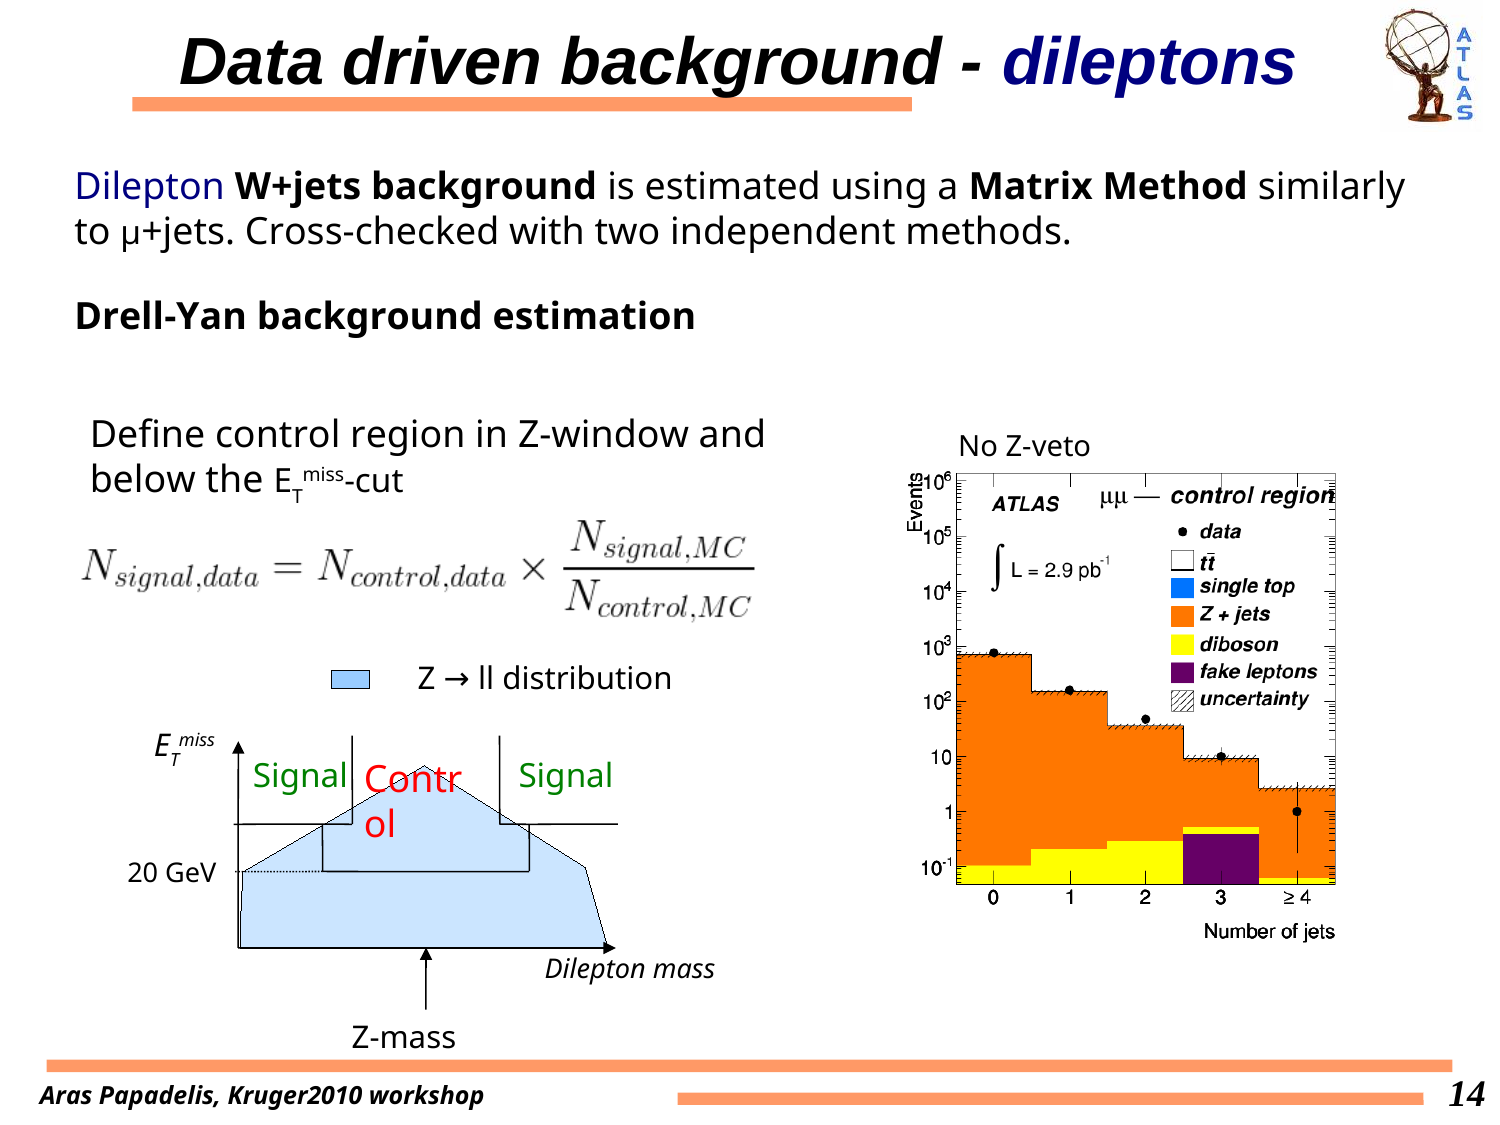

# Data driven background - dileptons
Dilepton W+jets background is estimated using a Matrix Method similarly to μ+jets. Cross-checked with two independent methods.
Drell-Yan background estimation
Define control region in Z-window and below the ETmiss-cut
No Z-veto
 Z → ll distribution
ETmiss
Signal
Signal
Control
20 GeV
Dilepton mass
Z-mass